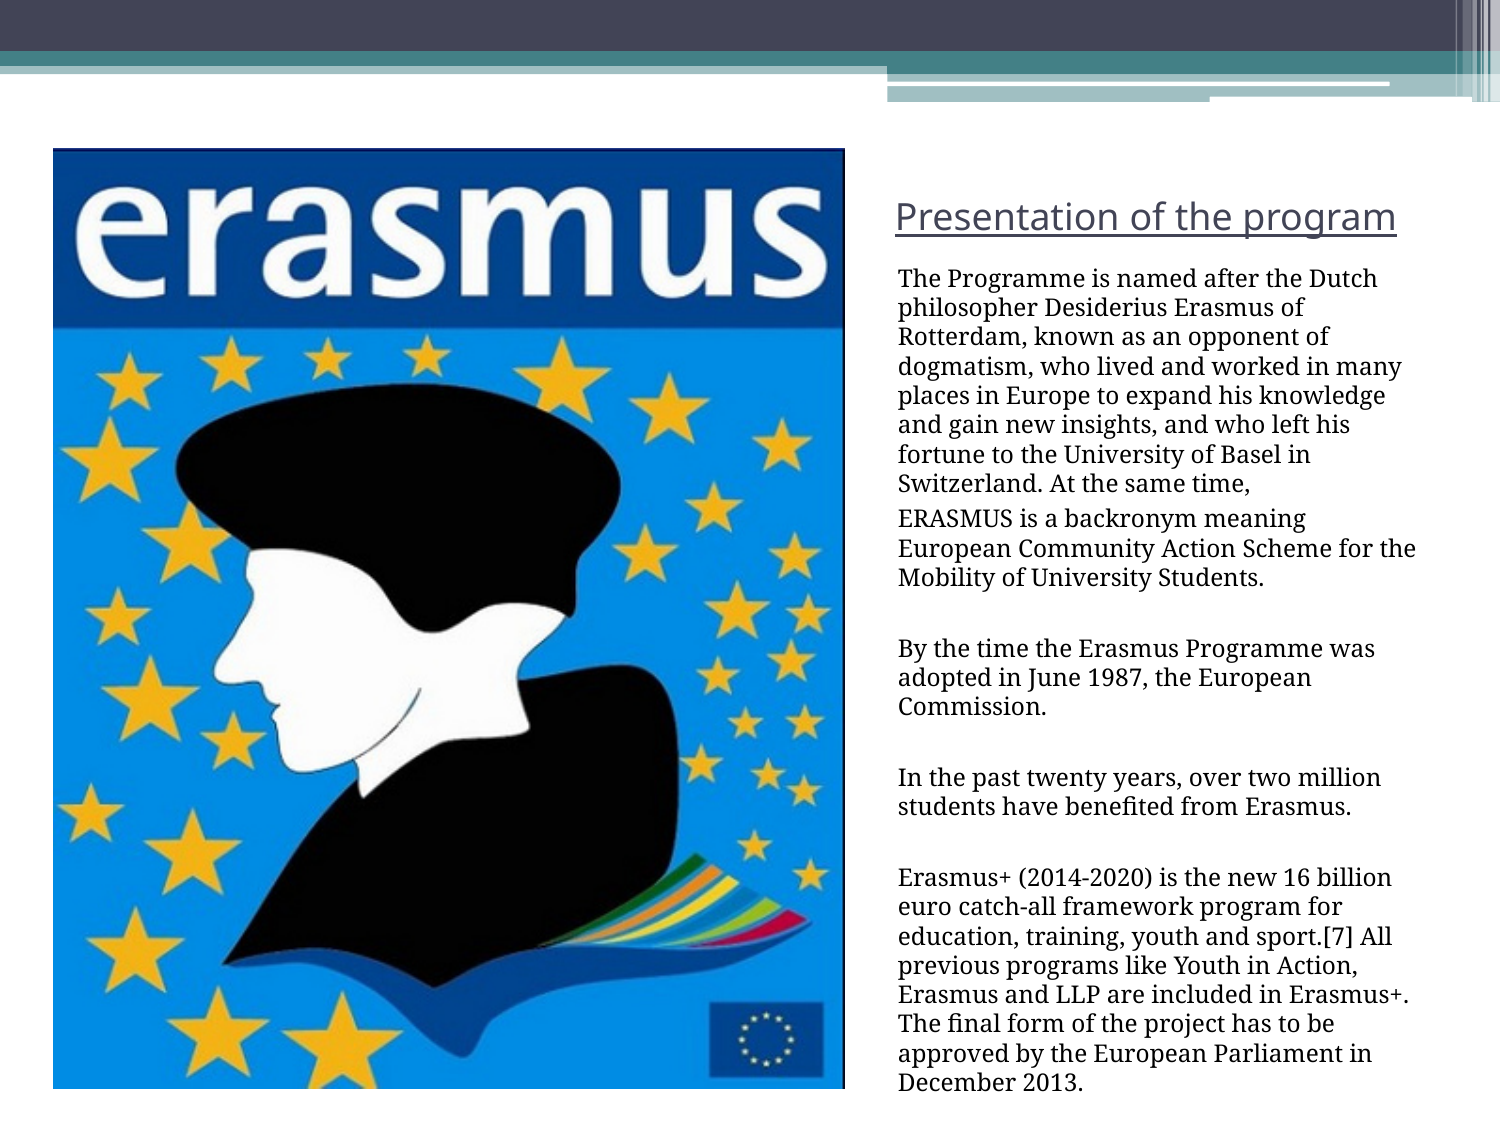

# Presentation of the program
The Programme is named after the Dutch philosopher Desiderius Erasmus of Rotterdam, known as an opponent of dogmatism, who lived and worked in many places in Europe to expand his knowledge and gain new insights, and who left his fortune to the University of Basel in Switzerland. At the same time,
ERASMUS is a backronym meaning European Community Action Scheme for the Mobility of University Students.
By the time the Erasmus Programme was adopted in June 1987, the European Commission.
In the past twenty years, over two million students have benefited from Erasmus.
Erasmus+ (2014-2020) is the new 16 billion euro catch-all framework program for education, training, youth and sport.[7] All previous programs like Youth in Action, Erasmus and LLP are included in Erasmus+. The final form of the project has to be approved by the European Parliament in December 2013.